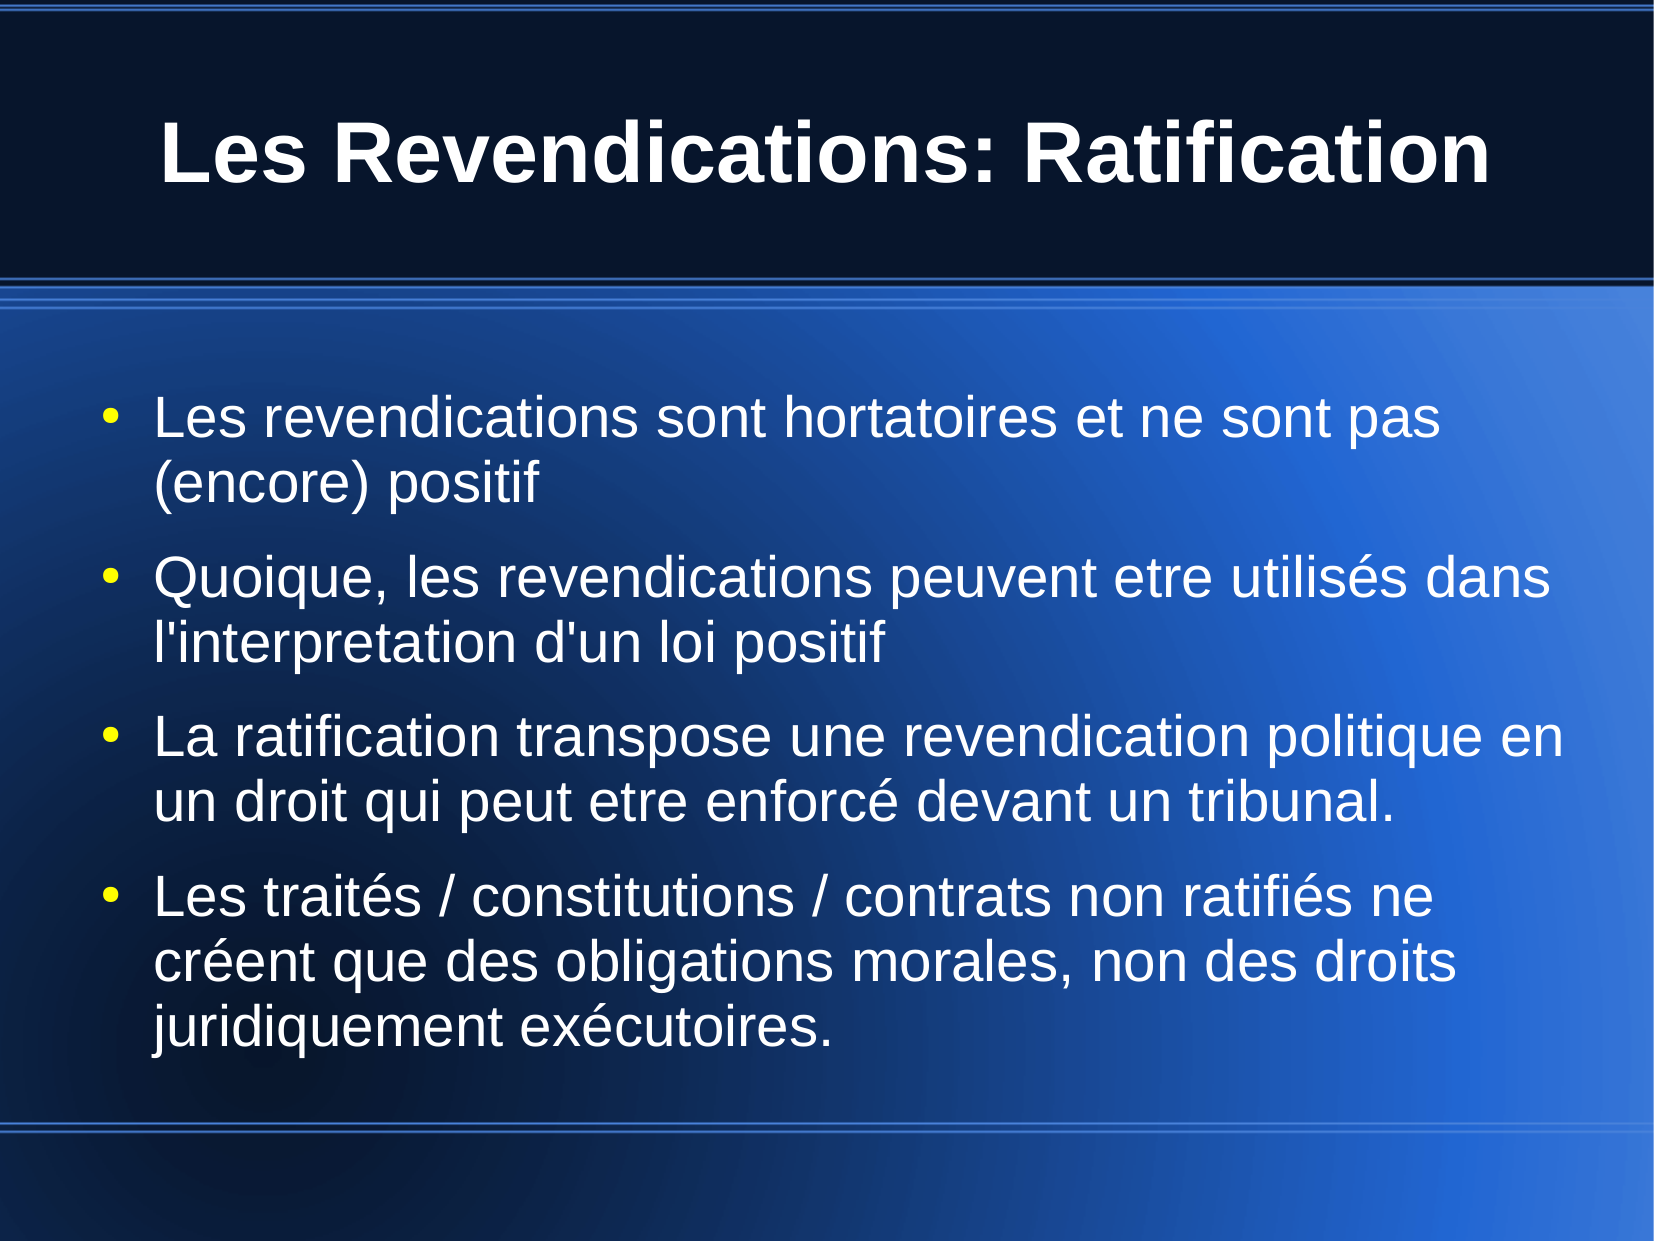

# Les Revendications: Ratification
Les revendications sont hortatoires et ne sont pas (encore) positif
Quoique, les revendications peuvent etre utilisés dans l'interpretation d'un loi positif
La ratification transpose une revendication politique en un droit qui peut etre enforcé devant un tribunal.
Les traités / constitutions / contrats non ratifiés ne créent que des obligations morales, non des droits juridiquement exécutoires.